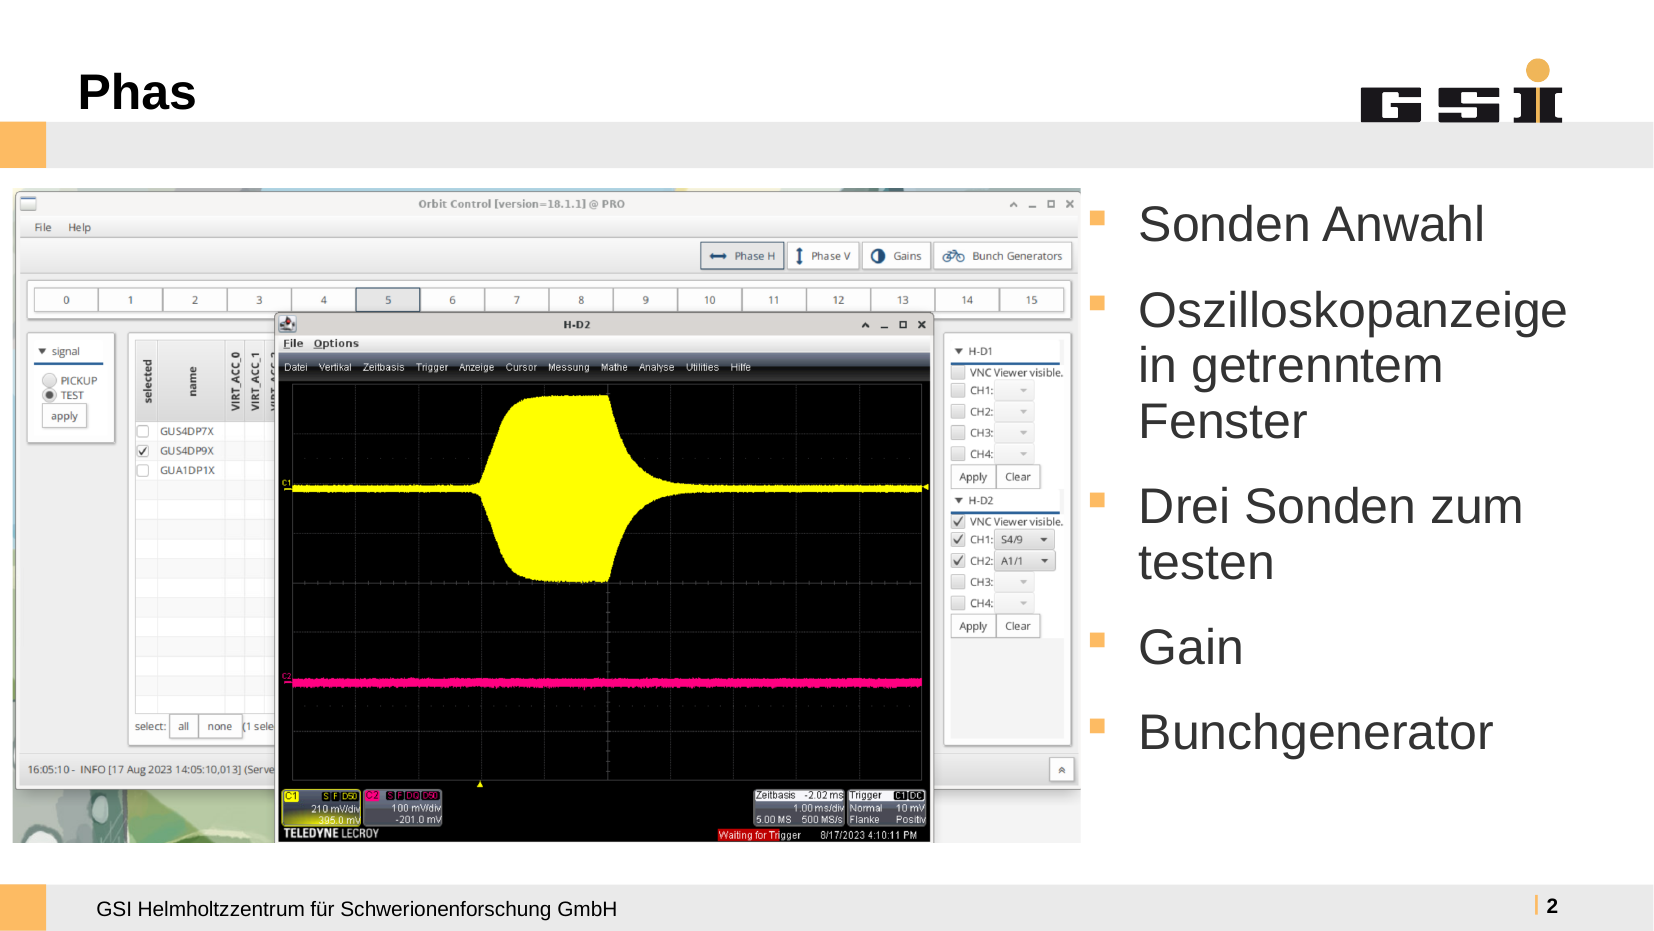

# Phas
Sonden Anwahl
Oszilloskopanzeige in getrenntem Fenster
Drei Sonden zum testen
Gain
Bunchgenerator